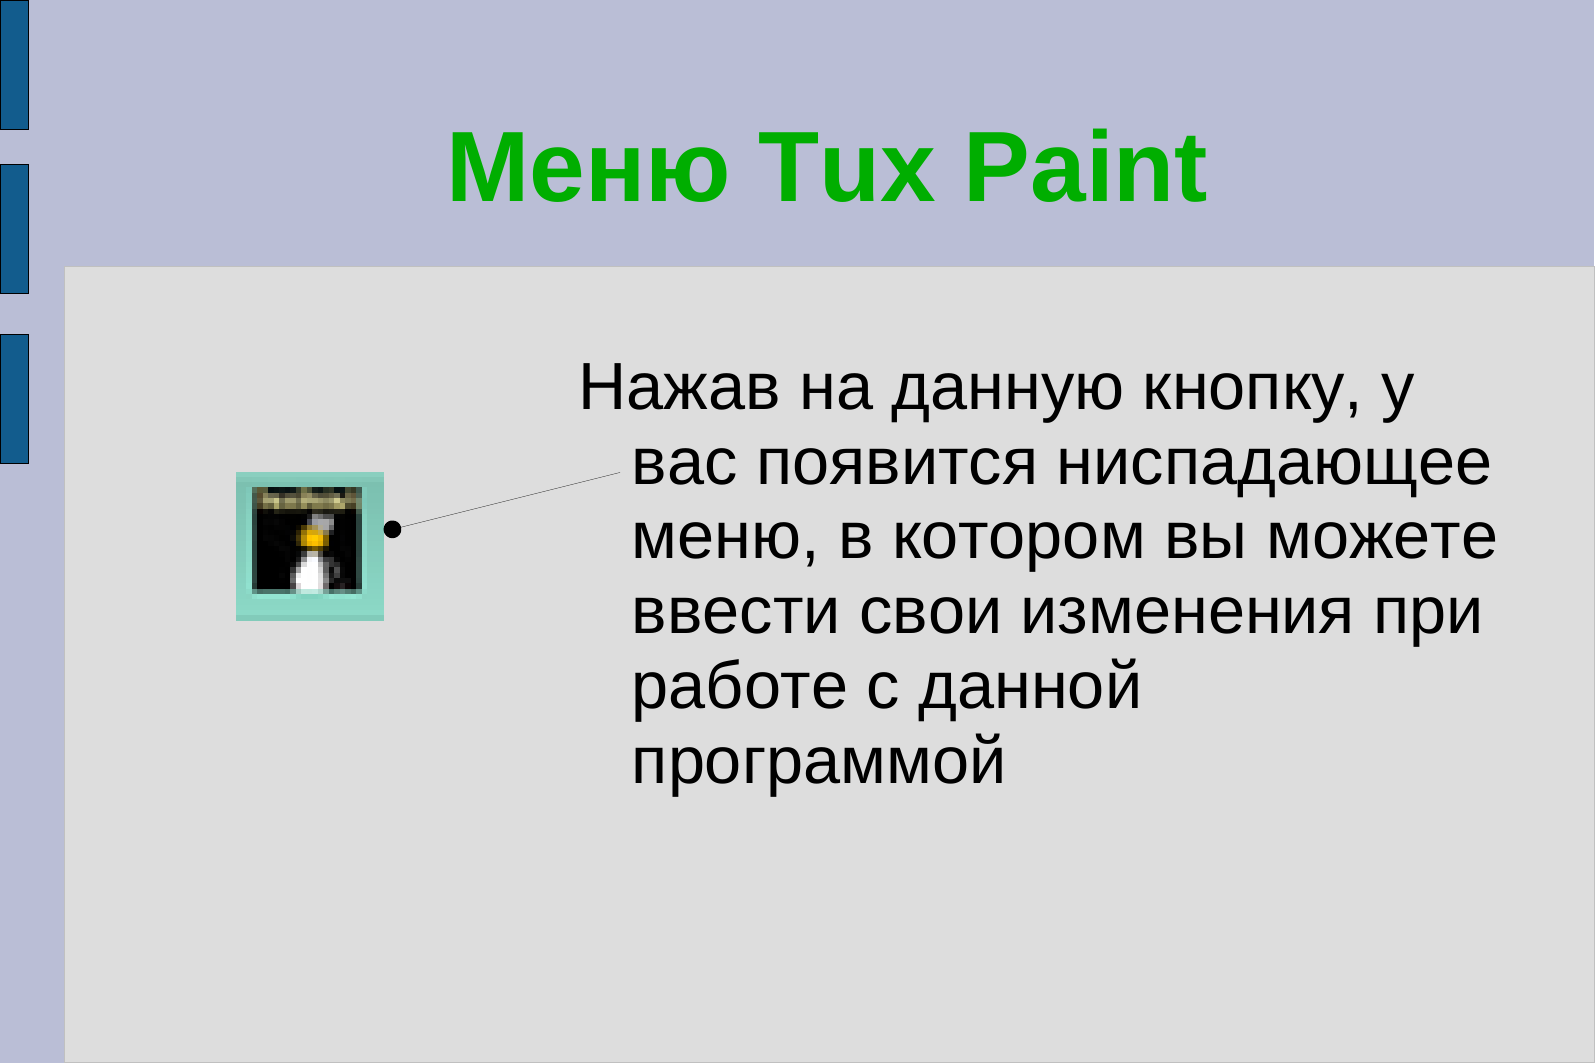

# Меню Tux Paint
Нажав на данную кнопку, у вас появится ниспадающее меню, в котором вы можете ввести свои изменения при работе с данной программой